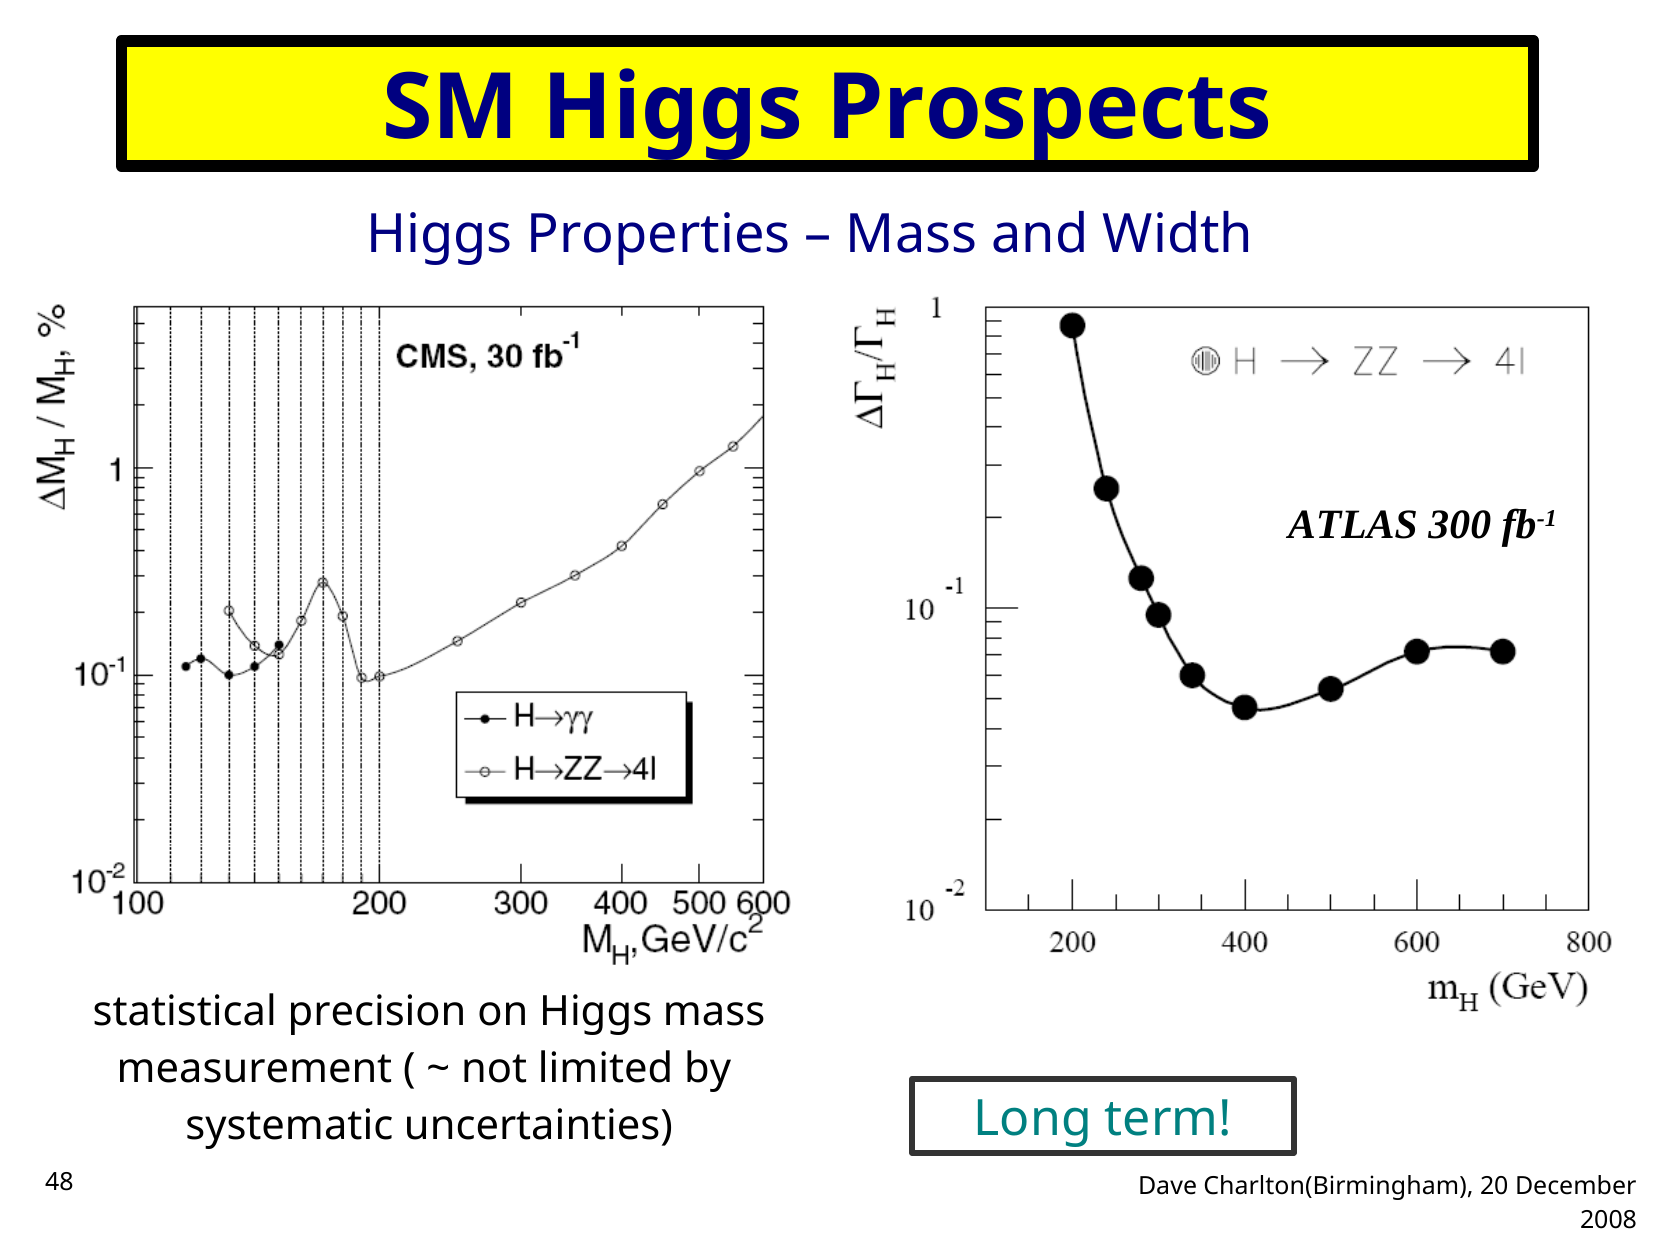

# SM Higgs Prospects
Higgs Properties – Mass and Width
ATLAS 300 fb-1
statistical precision on Higgs mass
measurement ( ~ not limited by
systematic uncertainties)
Long term!
48